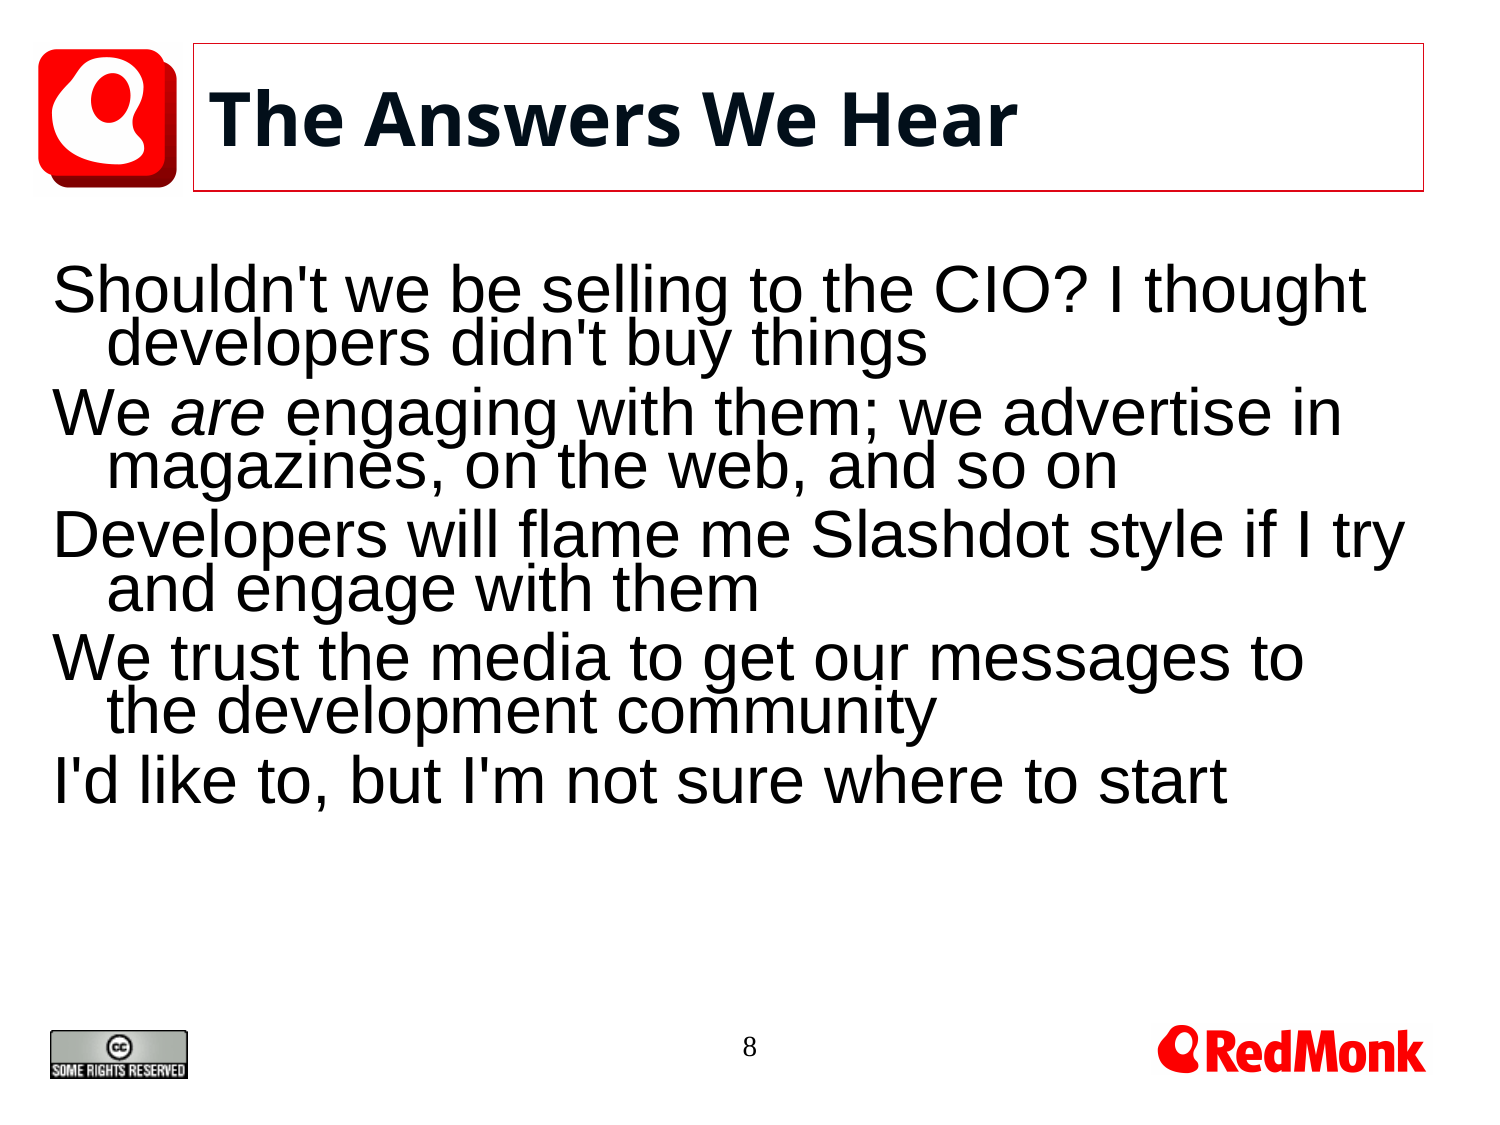

# The Answers We Hear
Shouldn't we be selling to the CIO? I thought developers didn't buy things
We are engaging with them; we advertise in magazines, on the web, and so on
Developers will flame me Slashdot style if I try and engage with them
We trust the media to get our messages to the development community
I'd like to, but I'm not sure where to start